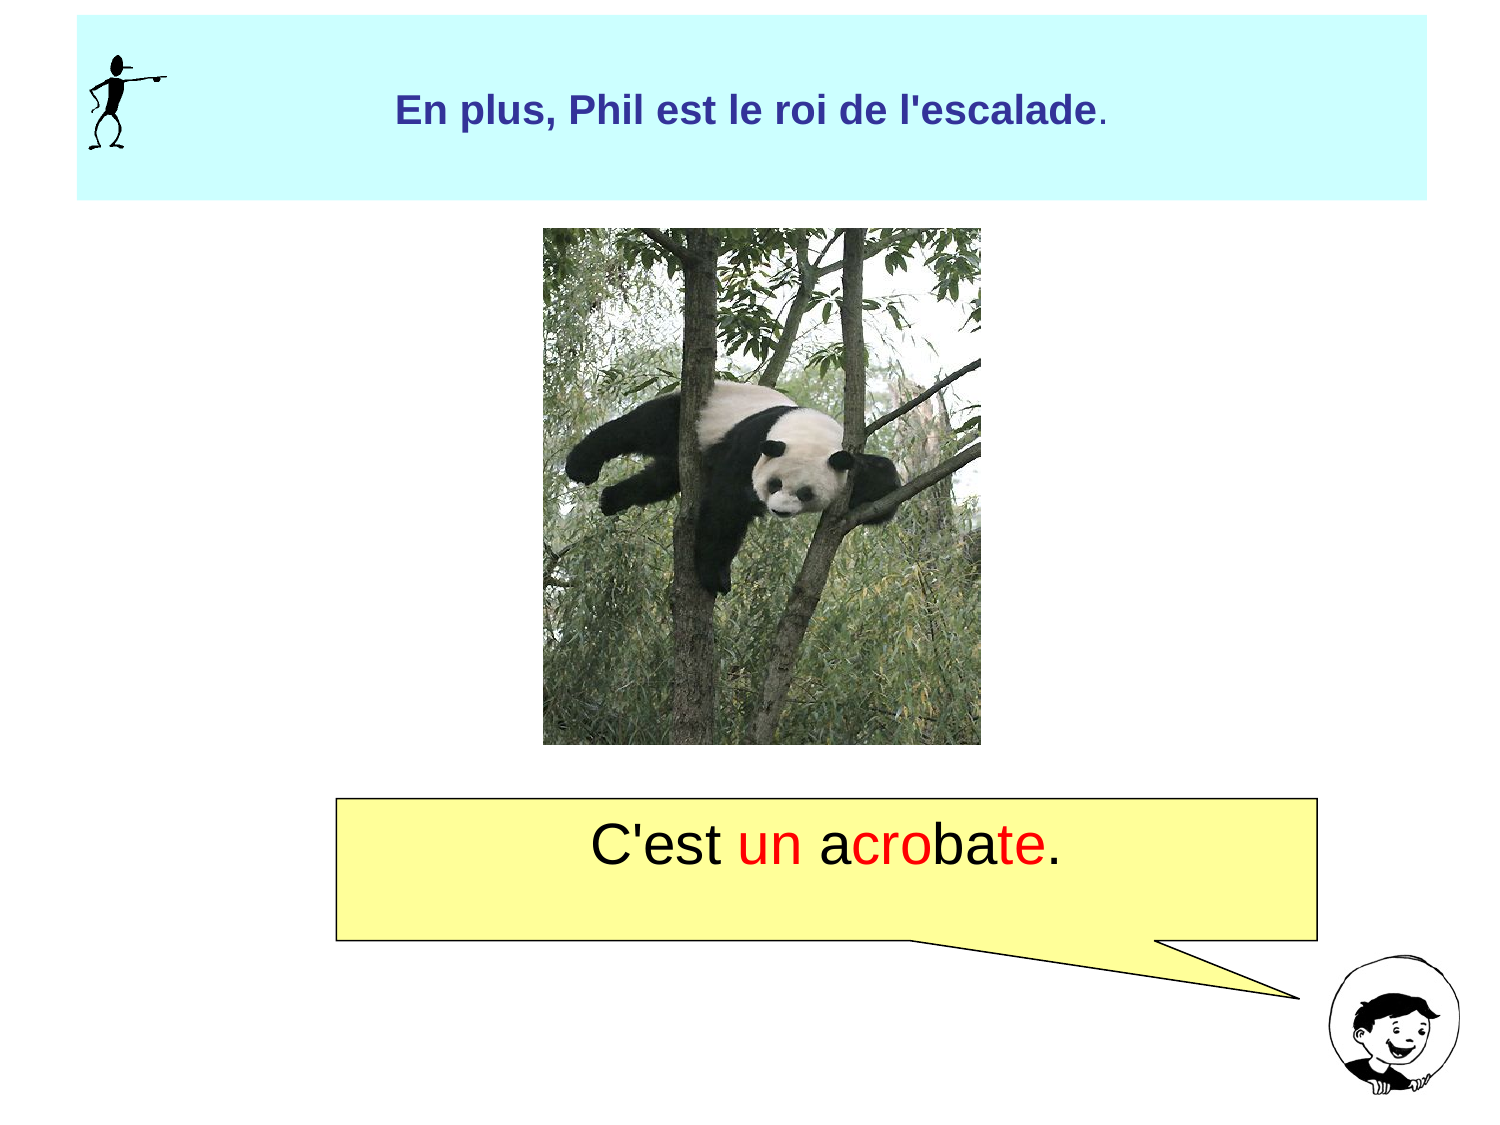

# En plus, Phil est le roi de l'escalade.
C'est un acrobate.